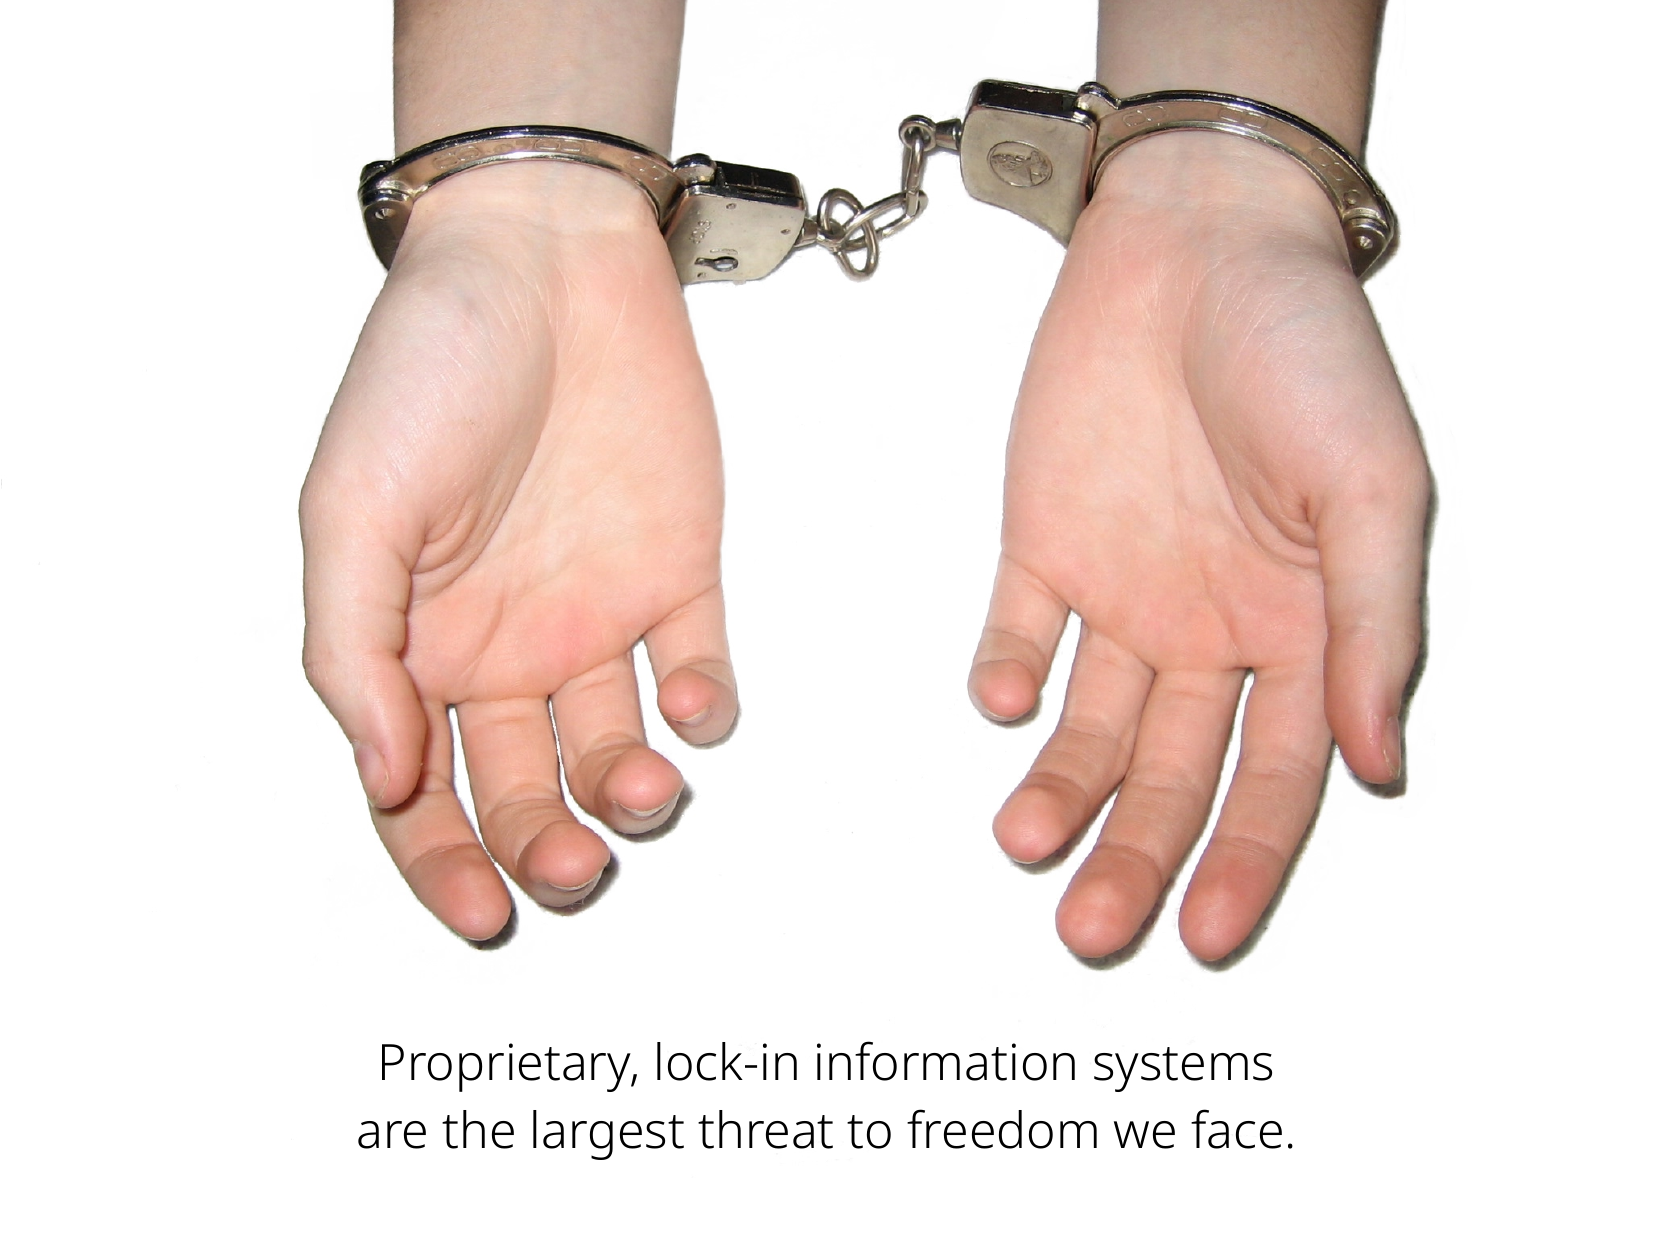

#
Proprietary, lock-in information systems
are the largest threat to freedom we face.